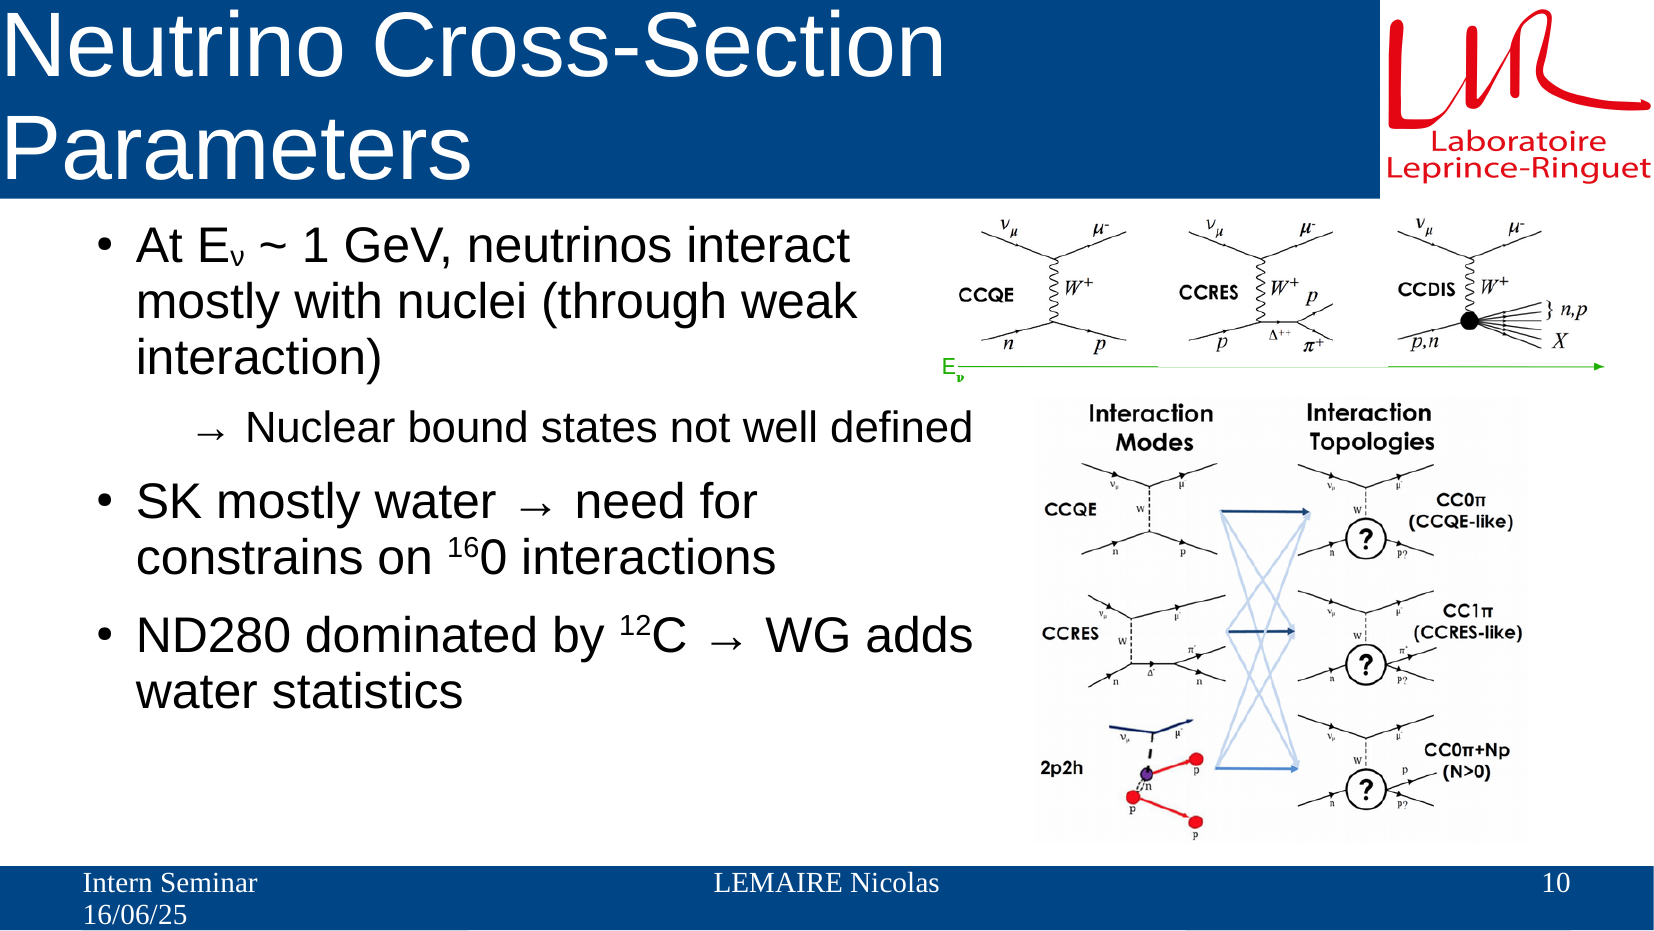

# Neutrino Cross-Section Parameters
At Eν ~ 1 GeV, neutrinos interact mostly with nuclei (through weak interaction)
→ Nuclear bound states not well defined
SK mostly water → need for constrains on 160 interactions
ND280 dominated by 12C → WG adds water statistics
10